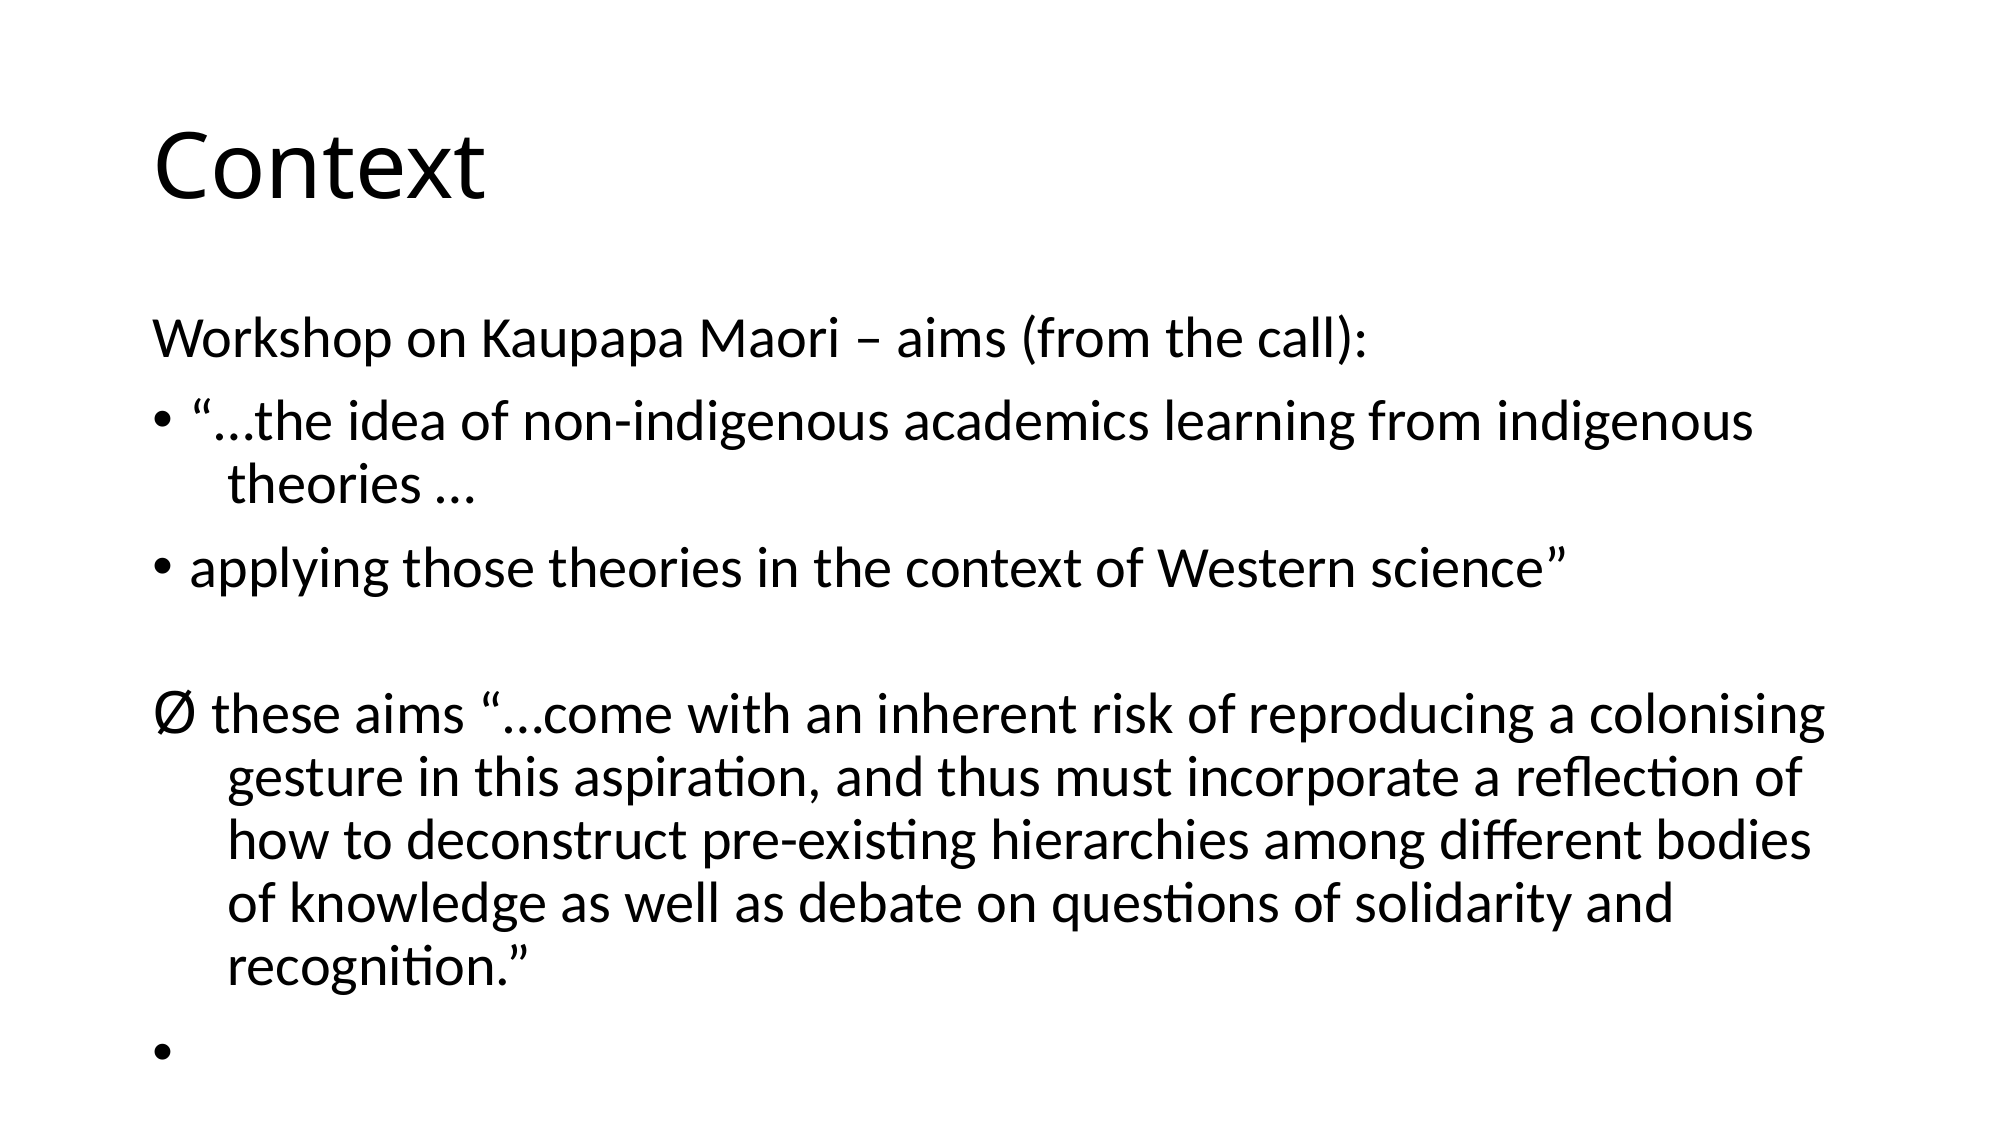

# Context
Workshop on Kaupapa Maori – aims (from the call):
“…the idea of non-indigenous academics learning from indigenous theories …
applying those theories in the context of Western science”
 these aims “…come with an inherent risk of reproducing a colonising gesture in this aspiration, and thus must incorporate a reflection of how to deconstruct pre-existing hierarchies among different bodies of knowledge as well as debate on questions of solidarity and recognition.”